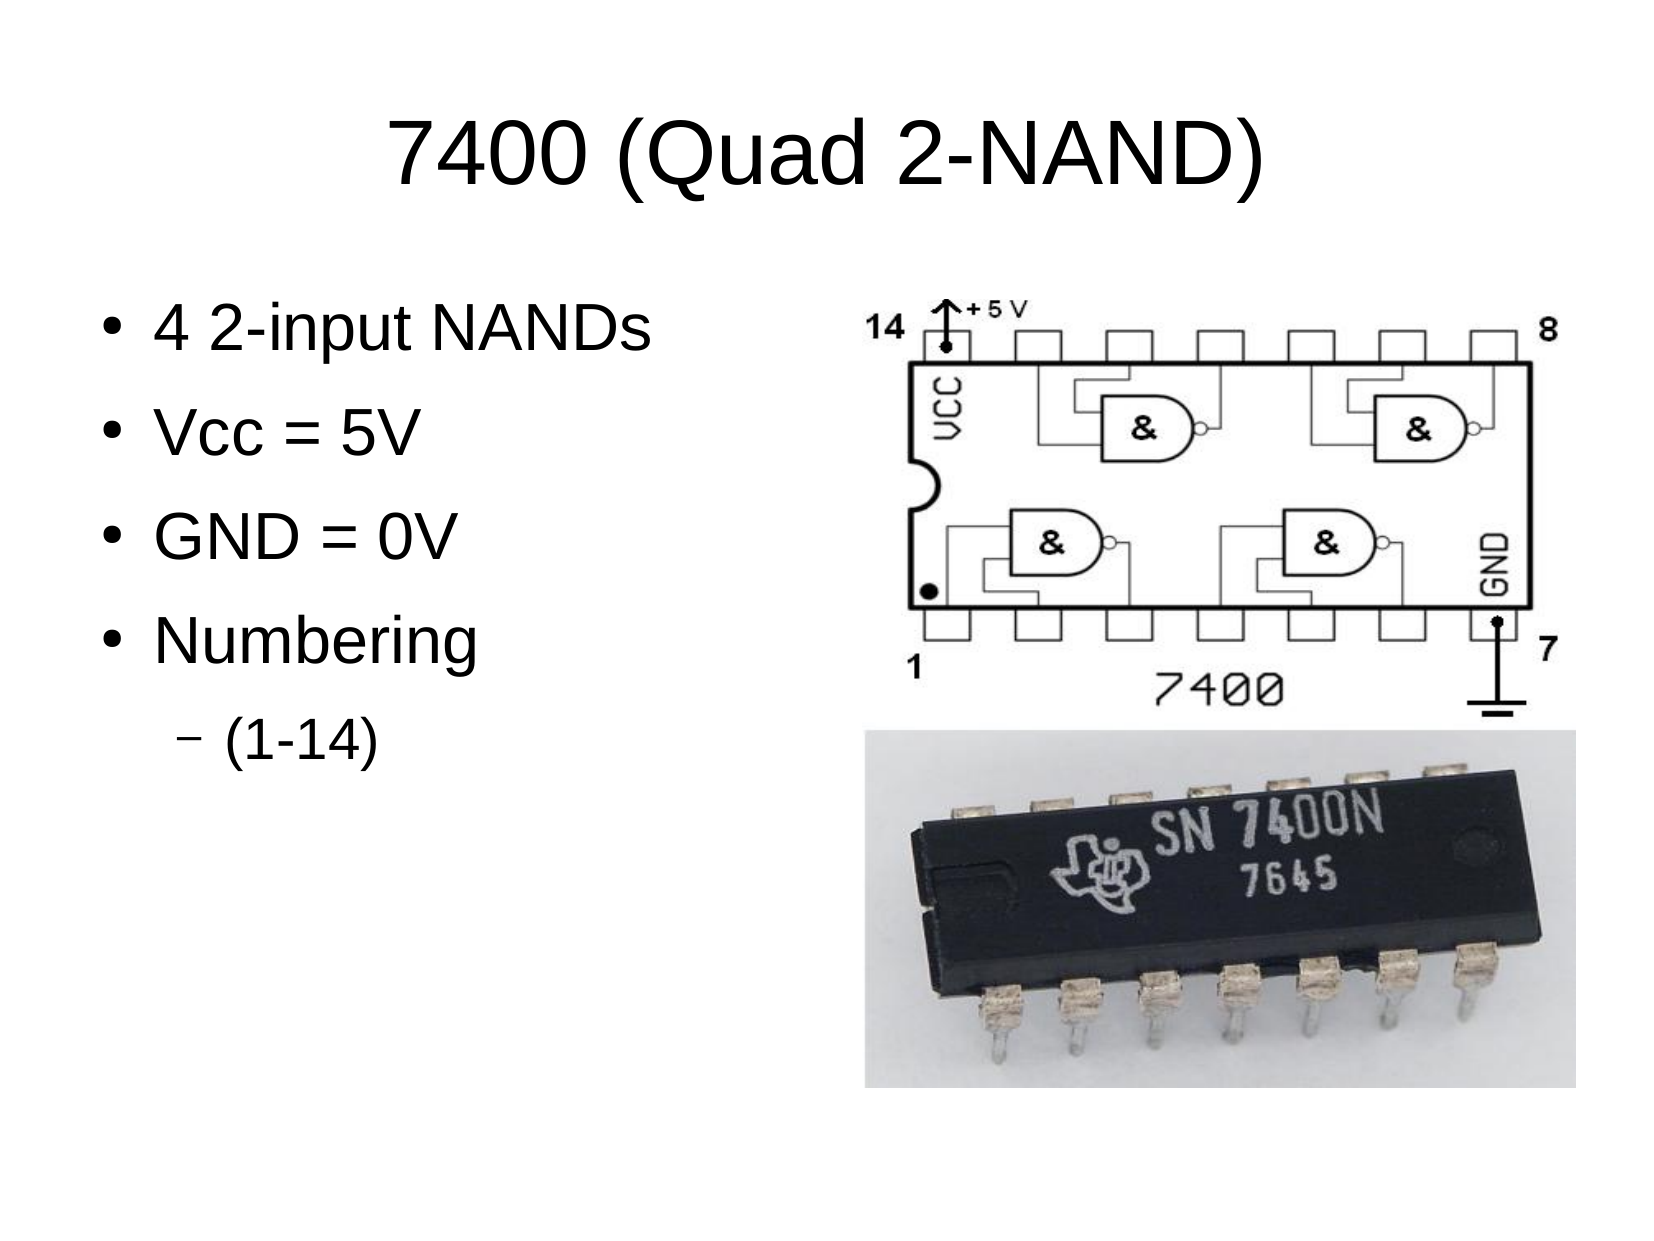

# 7400 (Quad 2-NAND)
4 2-input NANDs
Vcc = 5V
GND = 0V
Numbering
(1-14)